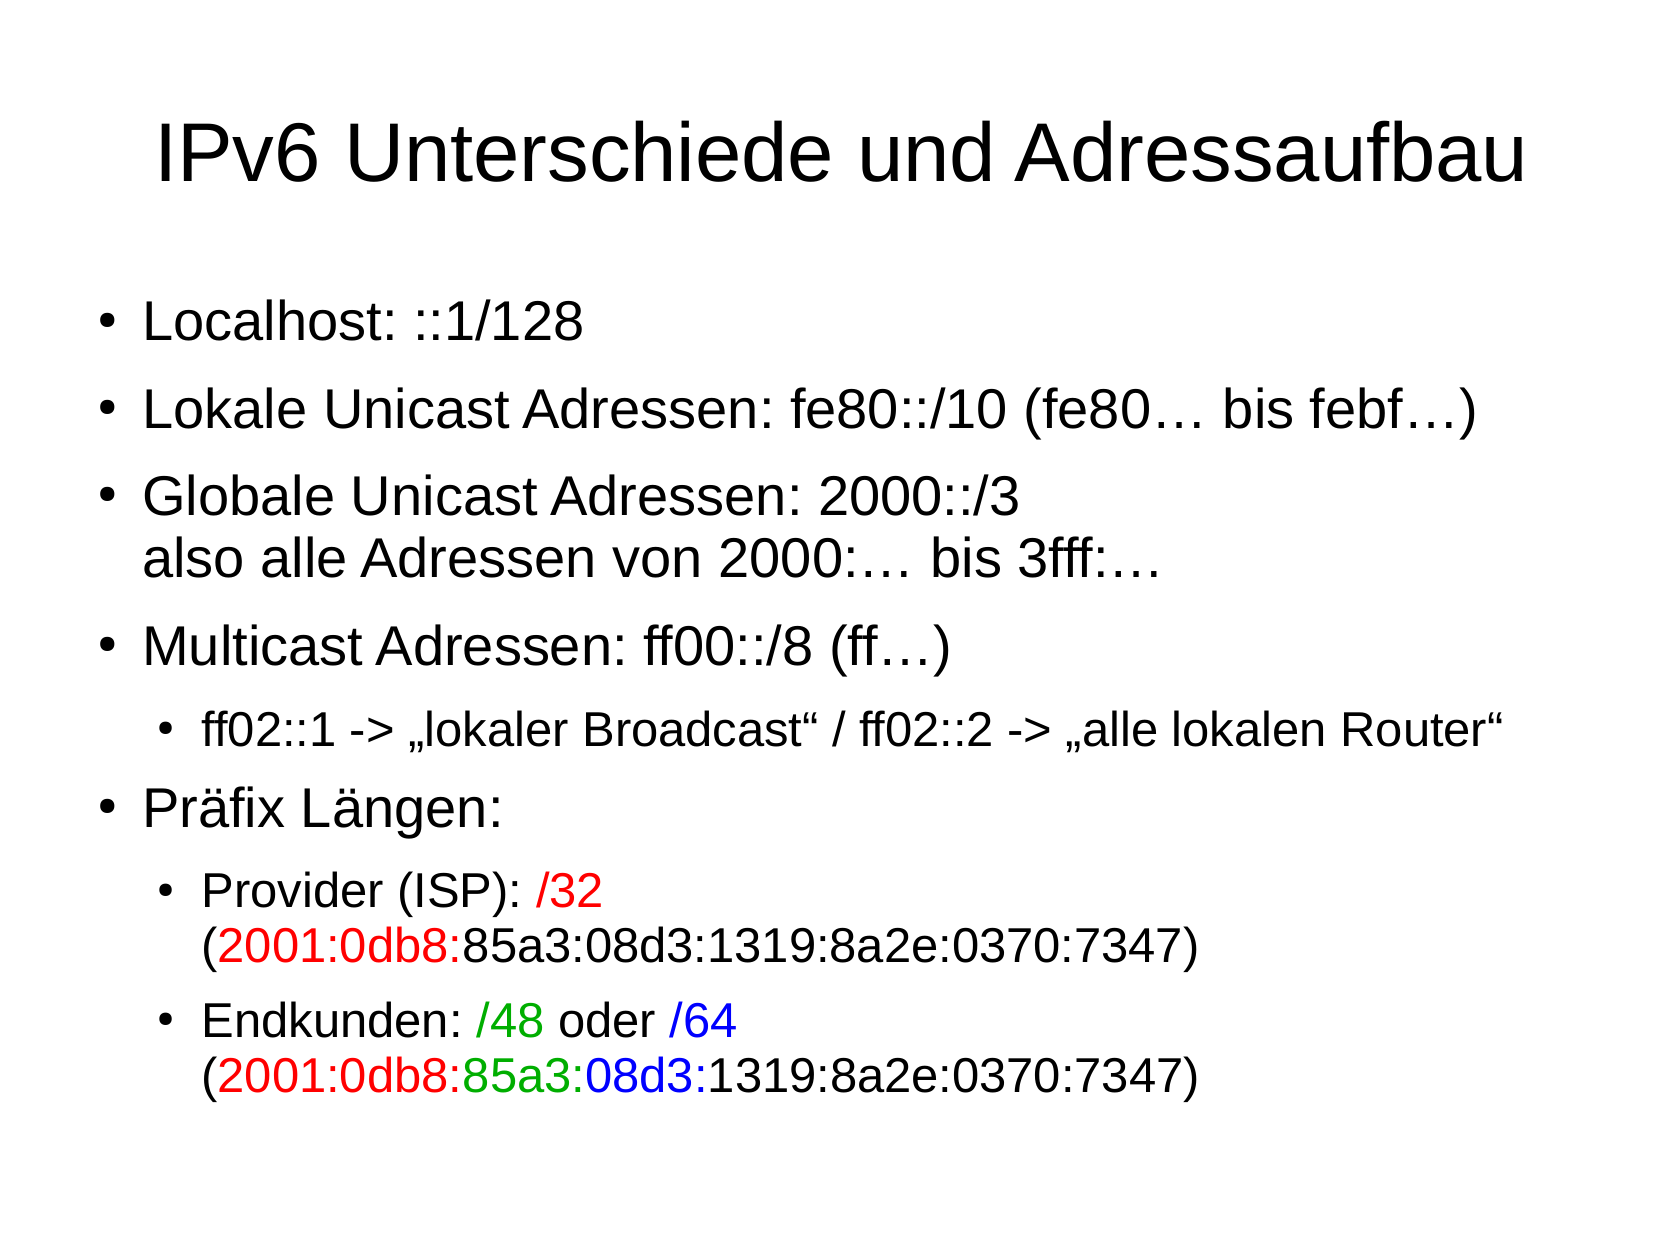

# IPv6 Unterschiede und Adressaufbau
Localhost: ::1/128
Lokale Unicast Adressen: fe80::/10 (fe80… bis febf…)
Globale Unicast Adressen: 2000::/3
also alle Adressen von 2000:… bis 3fff:…
Multicast Adressen: ff00::/8 (ff…)
ff02::1 -> „lokaler Broadcast“ / ff02::2 -> „alle lokalen Router“
Präfix Längen:
Provider (ISP): /32 (2001:0db8:85a3:08d3:1319:8a2e:0370:7347)
Endkunden: /48 oder /64 (2001:0db8:85a3:08d3:1319:8a2e:0370:7347)